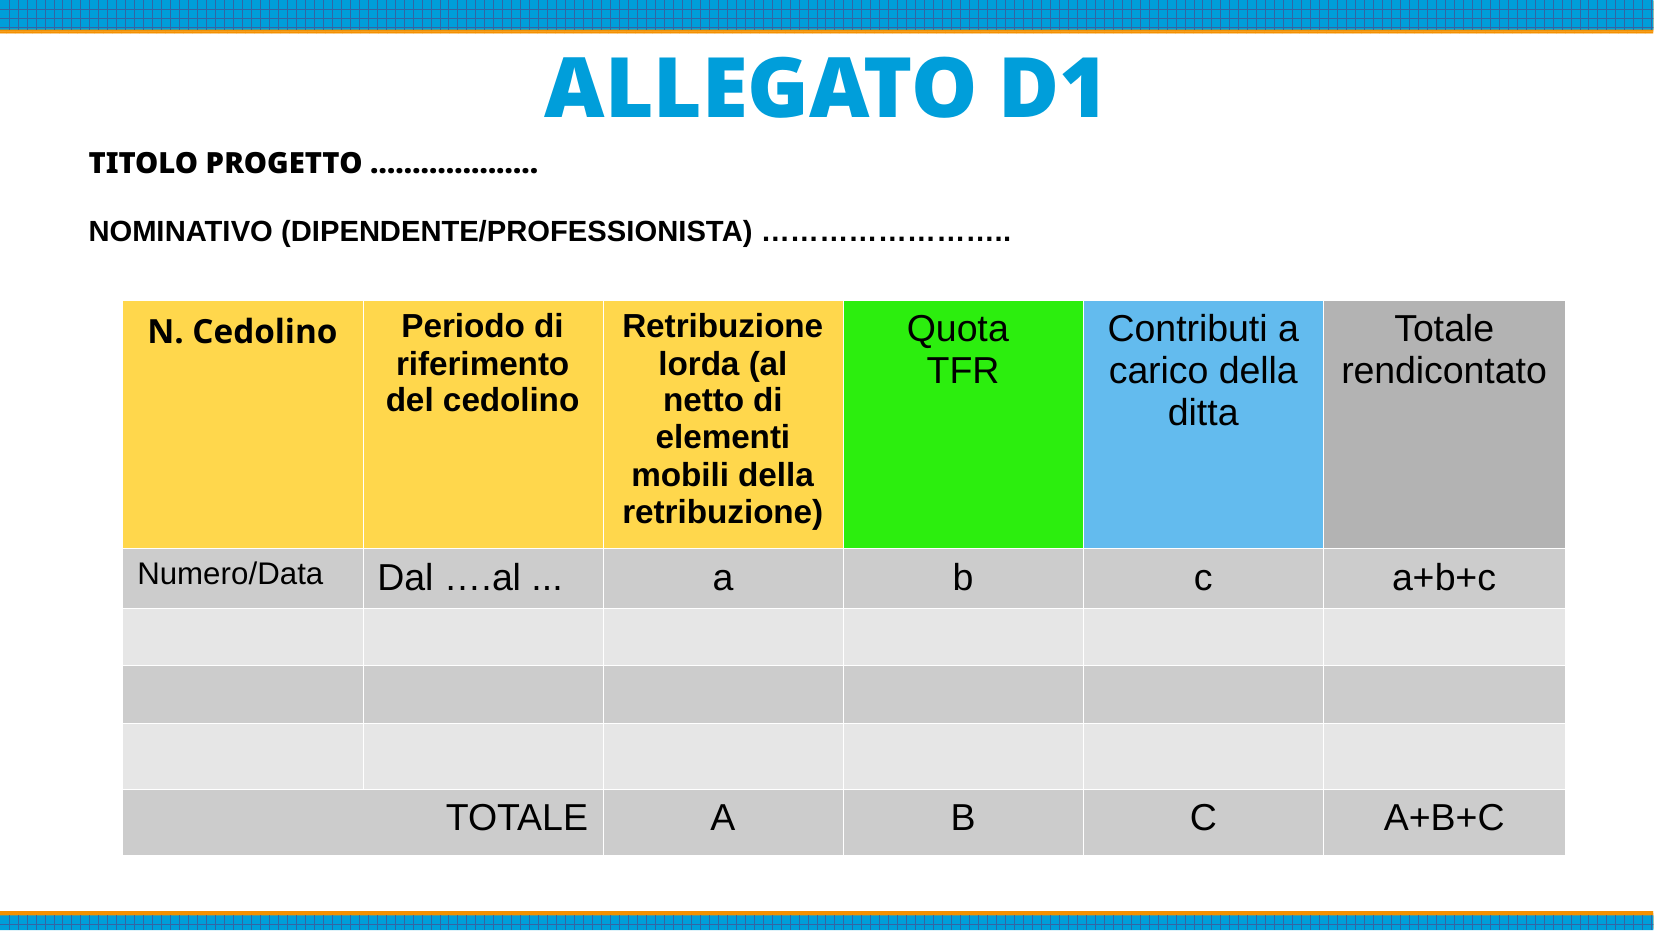

# ALLEGATO D1
TITOLO PROGETTO ………………..
NOMINATIVO (DIPENDENTE/PROFESSIONISTA) ……………………..
| N. Cedolino | Periodo di riferimento del cedolino | Retribuzione lorda (al netto di elementi mobili della retribuzione) | Quota TFR | Contributi a carico della ditta | Totale rendicontato |
| --- | --- | --- | --- | --- | --- |
| Numero/Data | Dal ….al ... | a | b | c | a+b+c |
| | | | | | |
| | | | | | |
| | | | | | |
| TOTALE | | A | B | C | A+B+C |